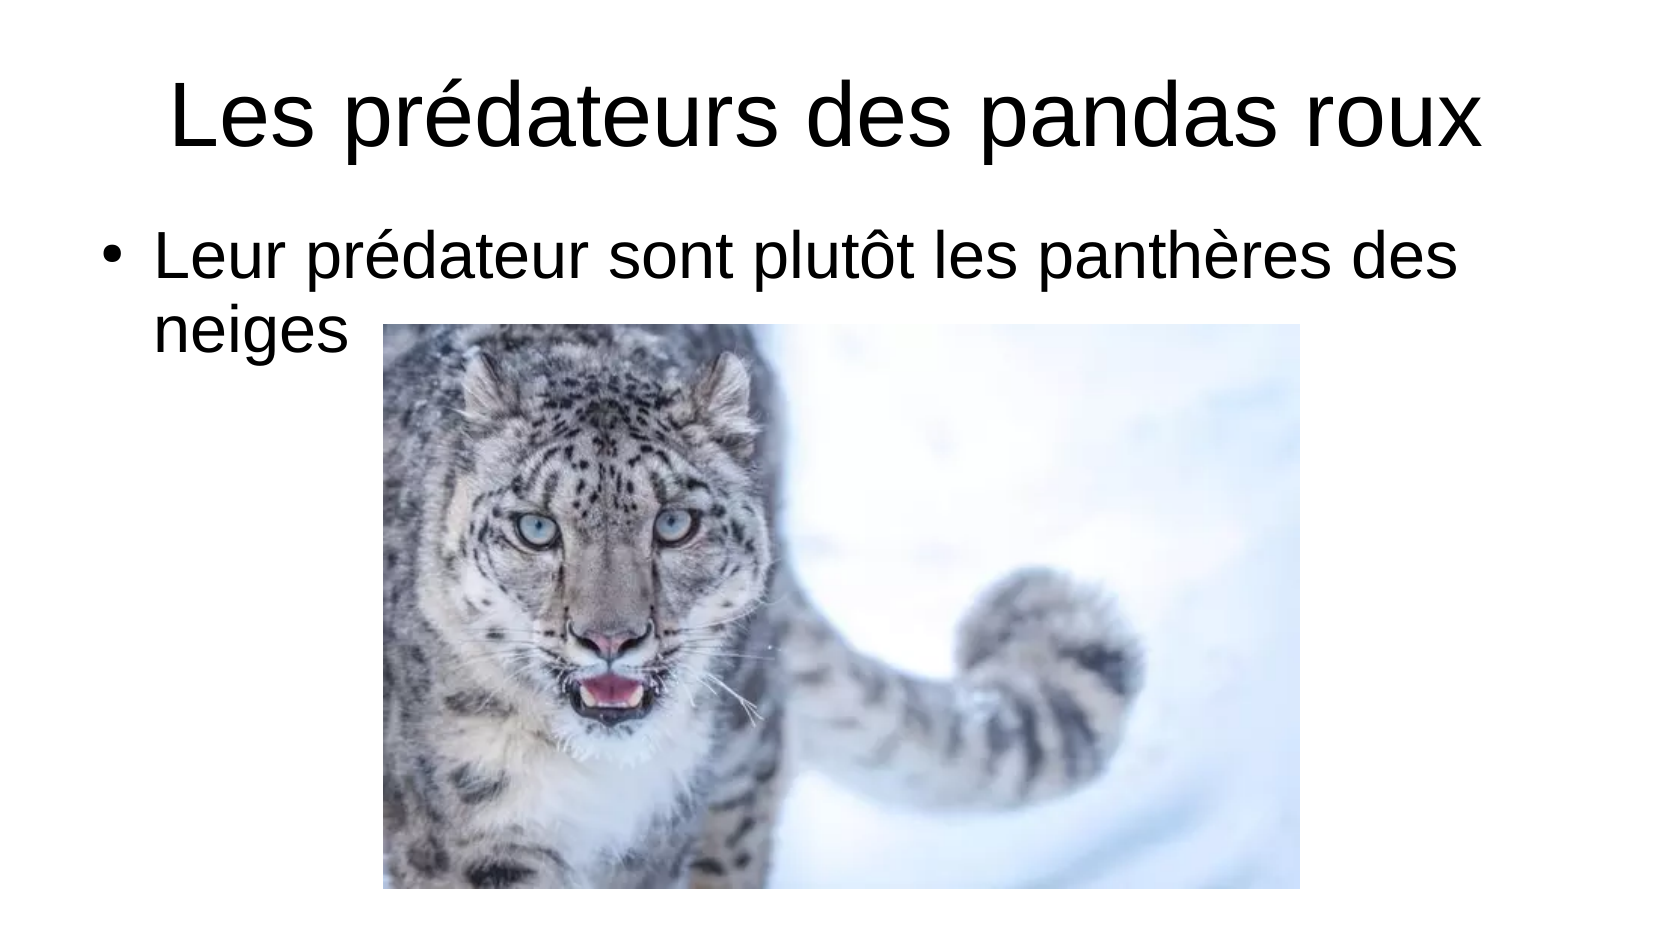

# Les prédateurs des pandas roux
Leur prédateur sont plutôt les panthères des neiges